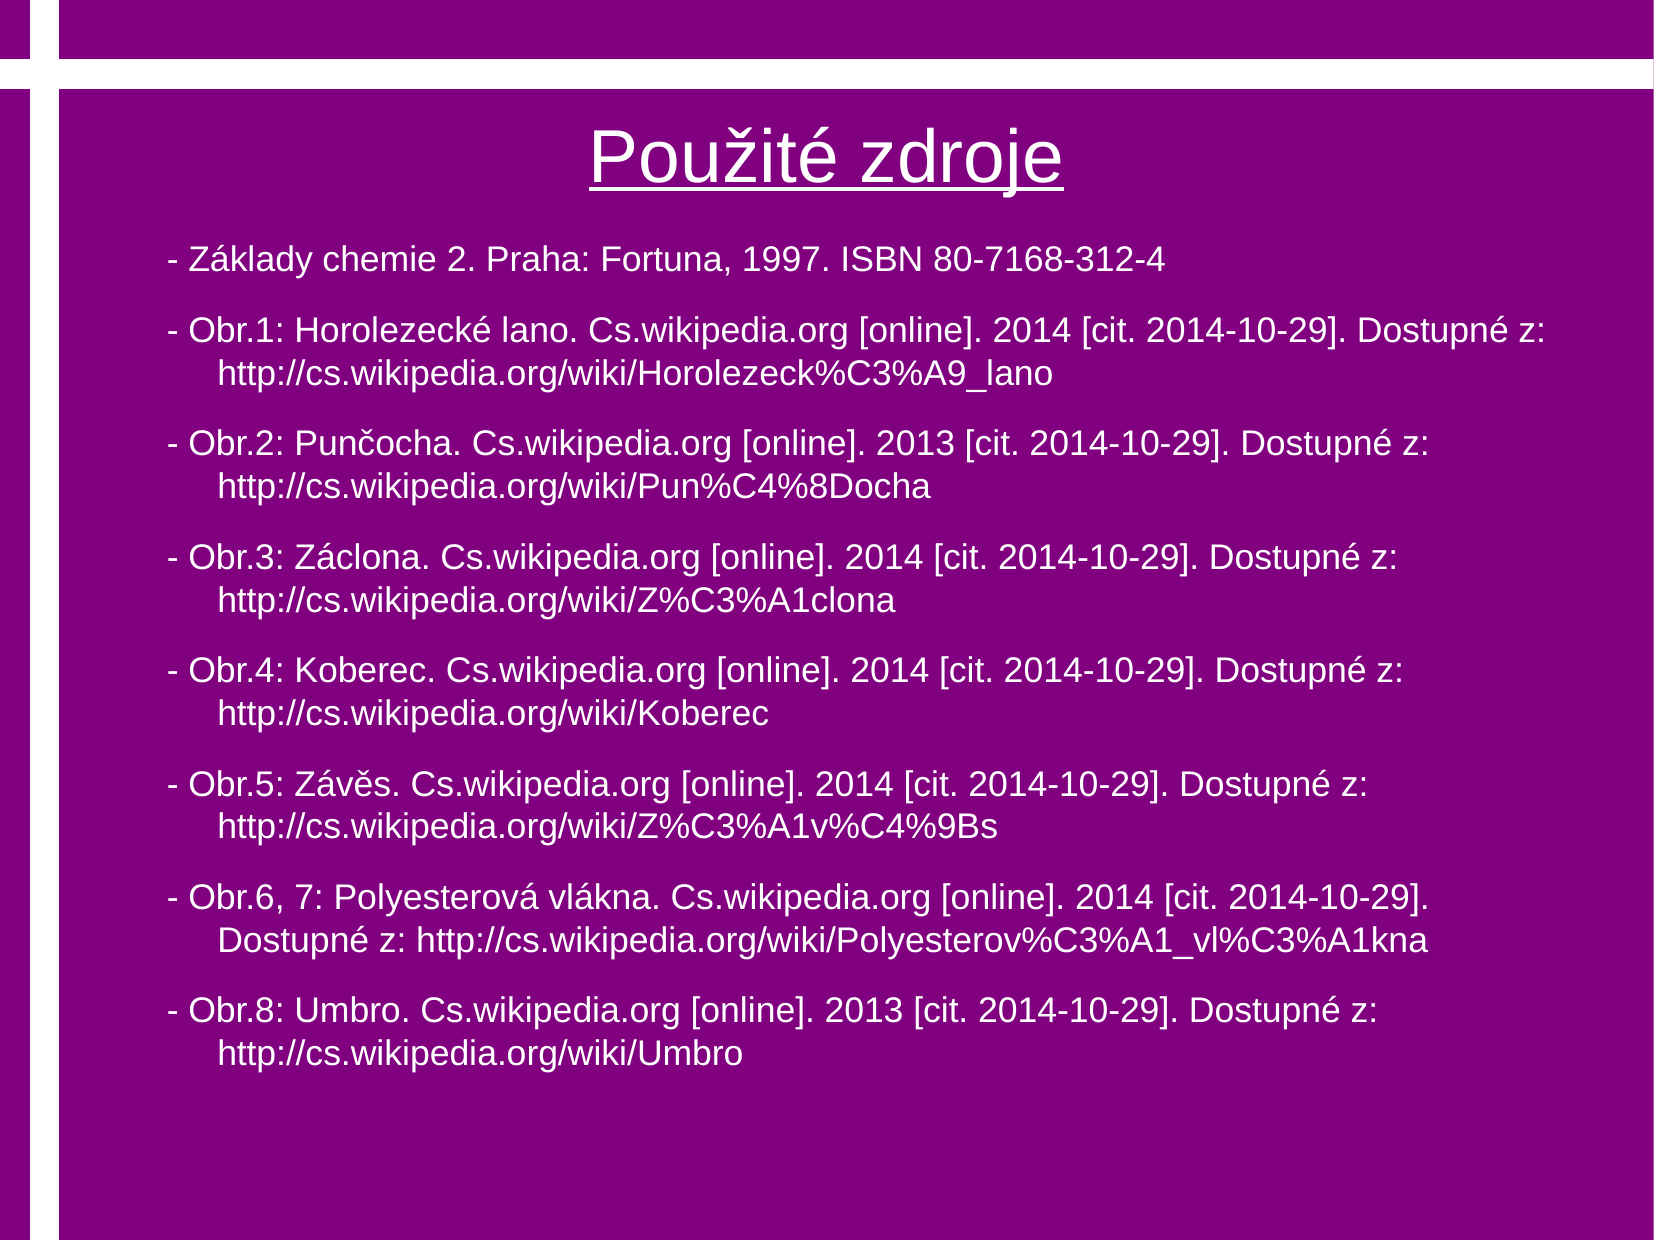

# Použité zdroje
- Základy chemie 2. Praha: Fortuna, 1997. ISBN 80-7168-312-4
- Obr.1: Horolezecké lano. Cs.wikipedia.org [online]. 2014 [cit. 2014-10-29]. Dostupné z: http://cs.wikipedia.org/wiki/Horolezeck%C3%A9_lano
- Obr.2: Punčocha. Cs.wikipedia.org [online]. 2013 [cit. 2014-10-29]. Dostupné z: http://cs.wikipedia.org/wiki/Pun%C4%8Docha
- Obr.3: Záclona. Cs.wikipedia.org [online]. 2014 [cit. 2014-10-29]. Dostupné z: http://cs.wikipedia.org/wiki/Z%C3%A1clona
- Obr.4: Koberec. Cs.wikipedia.org [online]. 2014 [cit. 2014-10-29]. Dostupné z: http://cs.wikipedia.org/wiki/Koberec
- Obr.5: Závěs. Cs.wikipedia.org [online]. 2014 [cit. 2014-10-29]. Dostupné z: http://cs.wikipedia.org/wiki/Z%C3%A1v%C4%9Bs
- Obr.6, 7: Polyesterová vlákna. Cs.wikipedia.org [online]. 2014 [cit. 2014-10-29]. Dostupné z: http://cs.wikipedia.org/wiki/Polyesterov%C3%A1_vl%C3%A1kna
- Obr.8: Umbro. Cs.wikipedia.org [online]. 2013 [cit. 2014-10-29]. Dostupné z: http://cs.wikipedia.org/wiki/Umbro